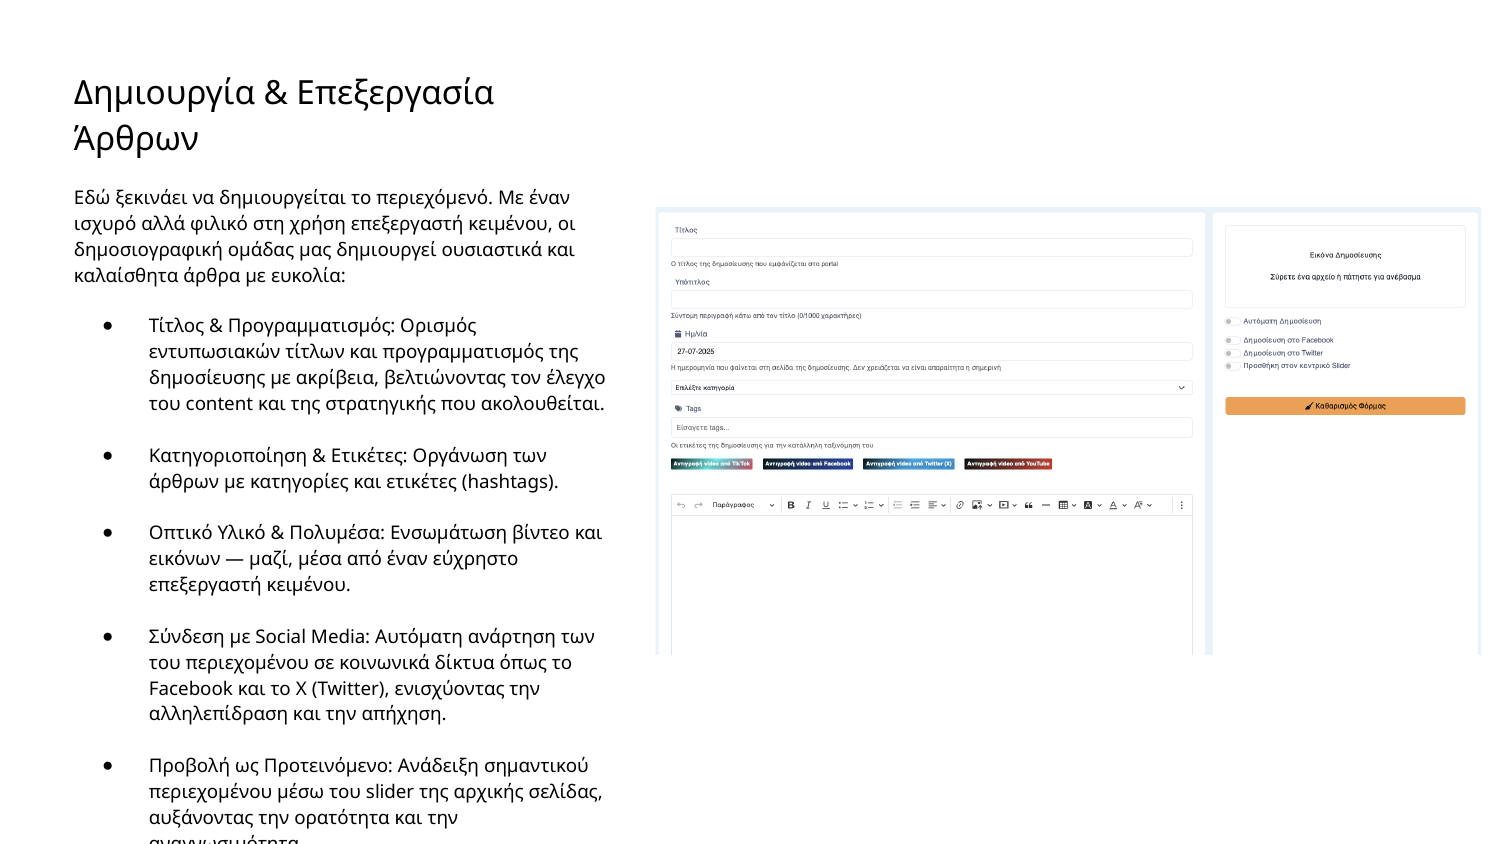

Δημιουργία & Επεξεργασία Άρθρων
Εδώ ξεκινάει να δημιουργείται το περιεχόμενό. Με έναν ισχυρό αλλά φιλικό στη χρήση επεξεργαστή κειμένου, οι δημοσιογραφική ομάδας μας δημιουργεί ουσιαστικά και καλαίσθητα άρθρα με ευκολία:
Τίτλος & Προγραμματισμός: Ορισμός εντυπωσιακών τίτλων και προγραμματισμός της δημοσίευσης με ακρίβεια, βελτιώνοντας τον έλεγχο του content και της στρατηγικής που ακολουθείται.
Κατηγοριοποίηση & Ετικέτες: Οργάνωση των άρθρων με κατηγορίες και ετικέτες (hashtags).
Οπτικό Υλικό & Πολυμέσα: Ενσωμάτωση βίντεο και εικόνων — μαζί, μέσα από έναν εύχρηστο επεξεργαστή κειμένου.
Σύνδεση με Social Media: Αυτόματη ανάρτηση των του περιεχομένου σε κοινωνικά δίκτυα όπως το Facebook και το X (Twitter), ενισχύοντας την αλληλεπίδραση και την απήχηση.
Προβολή ως Προτεινόμενο: Ανάδειξη σημαντικού περιεχομένου μέσω του slider της αρχικής σελίδας, αυξάνοντας την ορατότητα και την αναγνωσιμότητα.